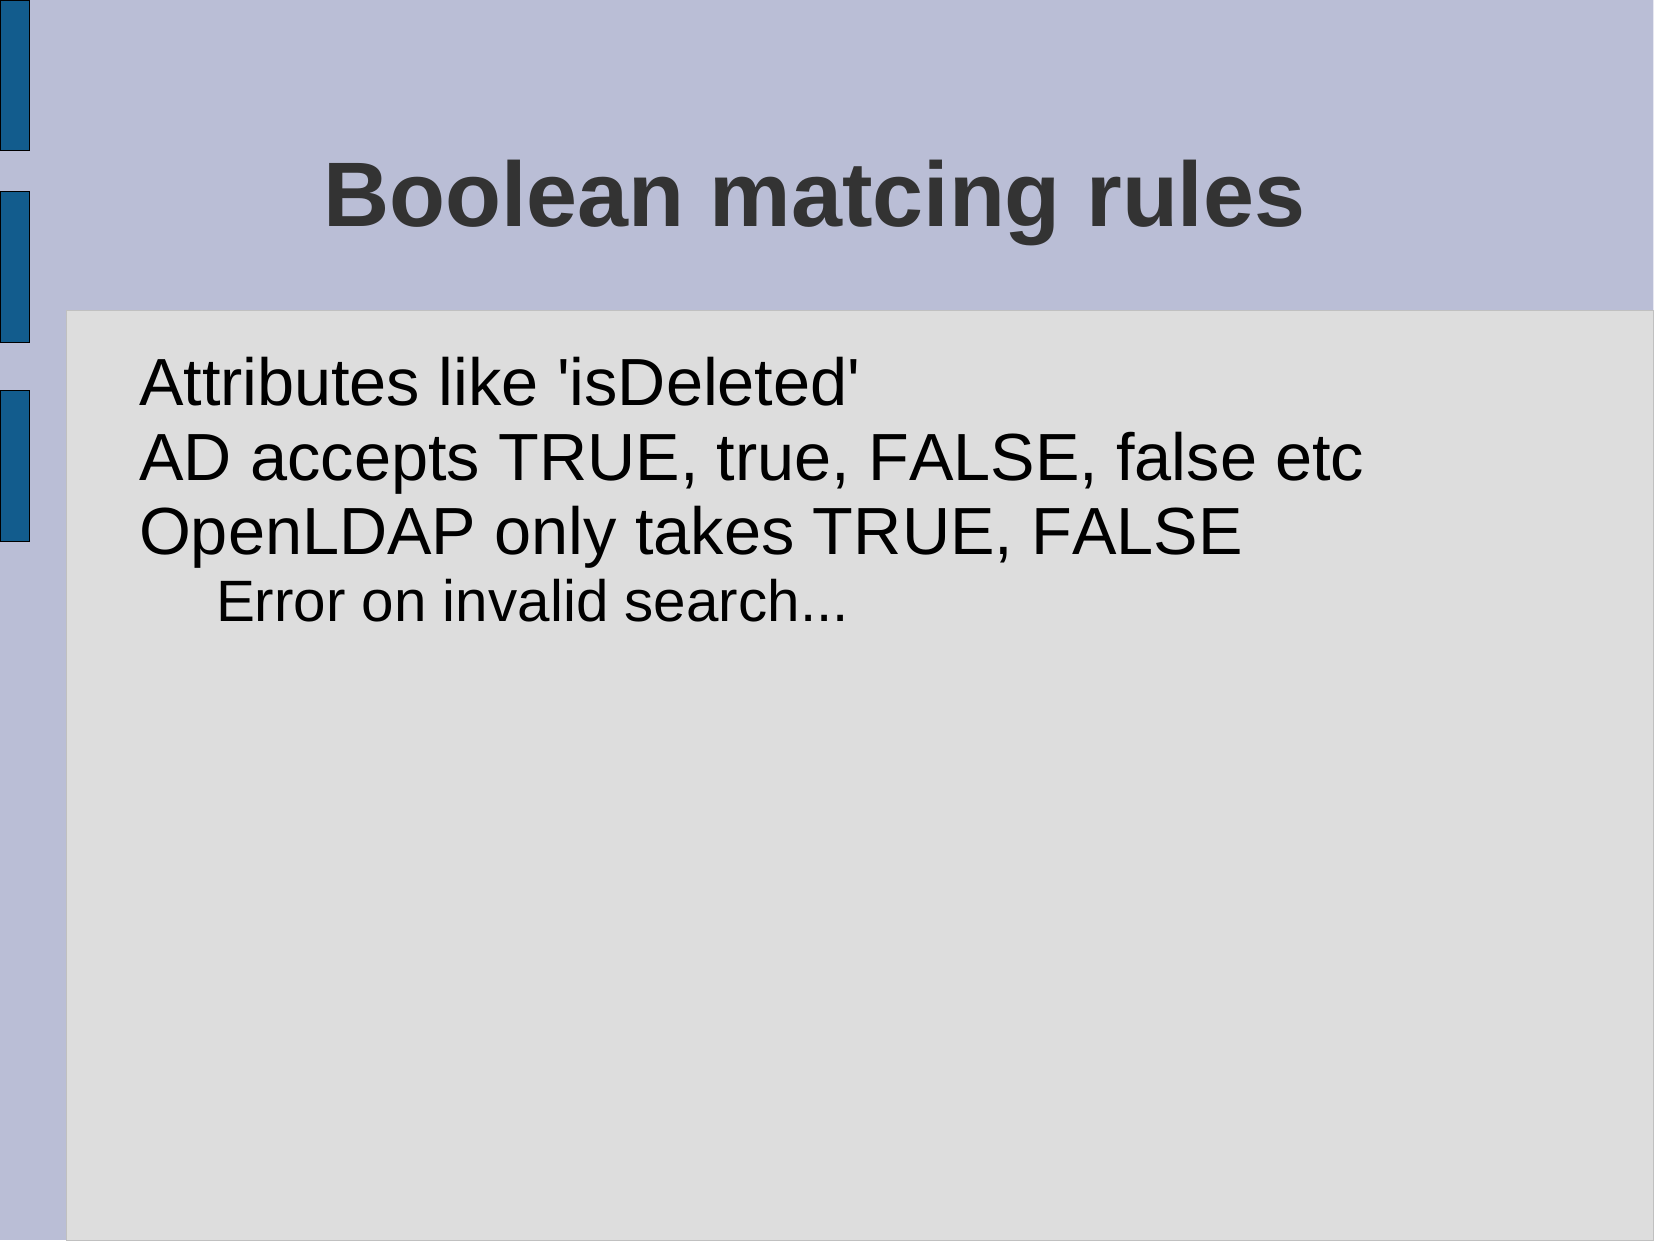

# Boolean matcing rules
Attributes like 'isDeleted'
AD accepts TRUE, true, FALSE, false etc
OpenLDAP only takes TRUE, FALSE
Error on invalid search...